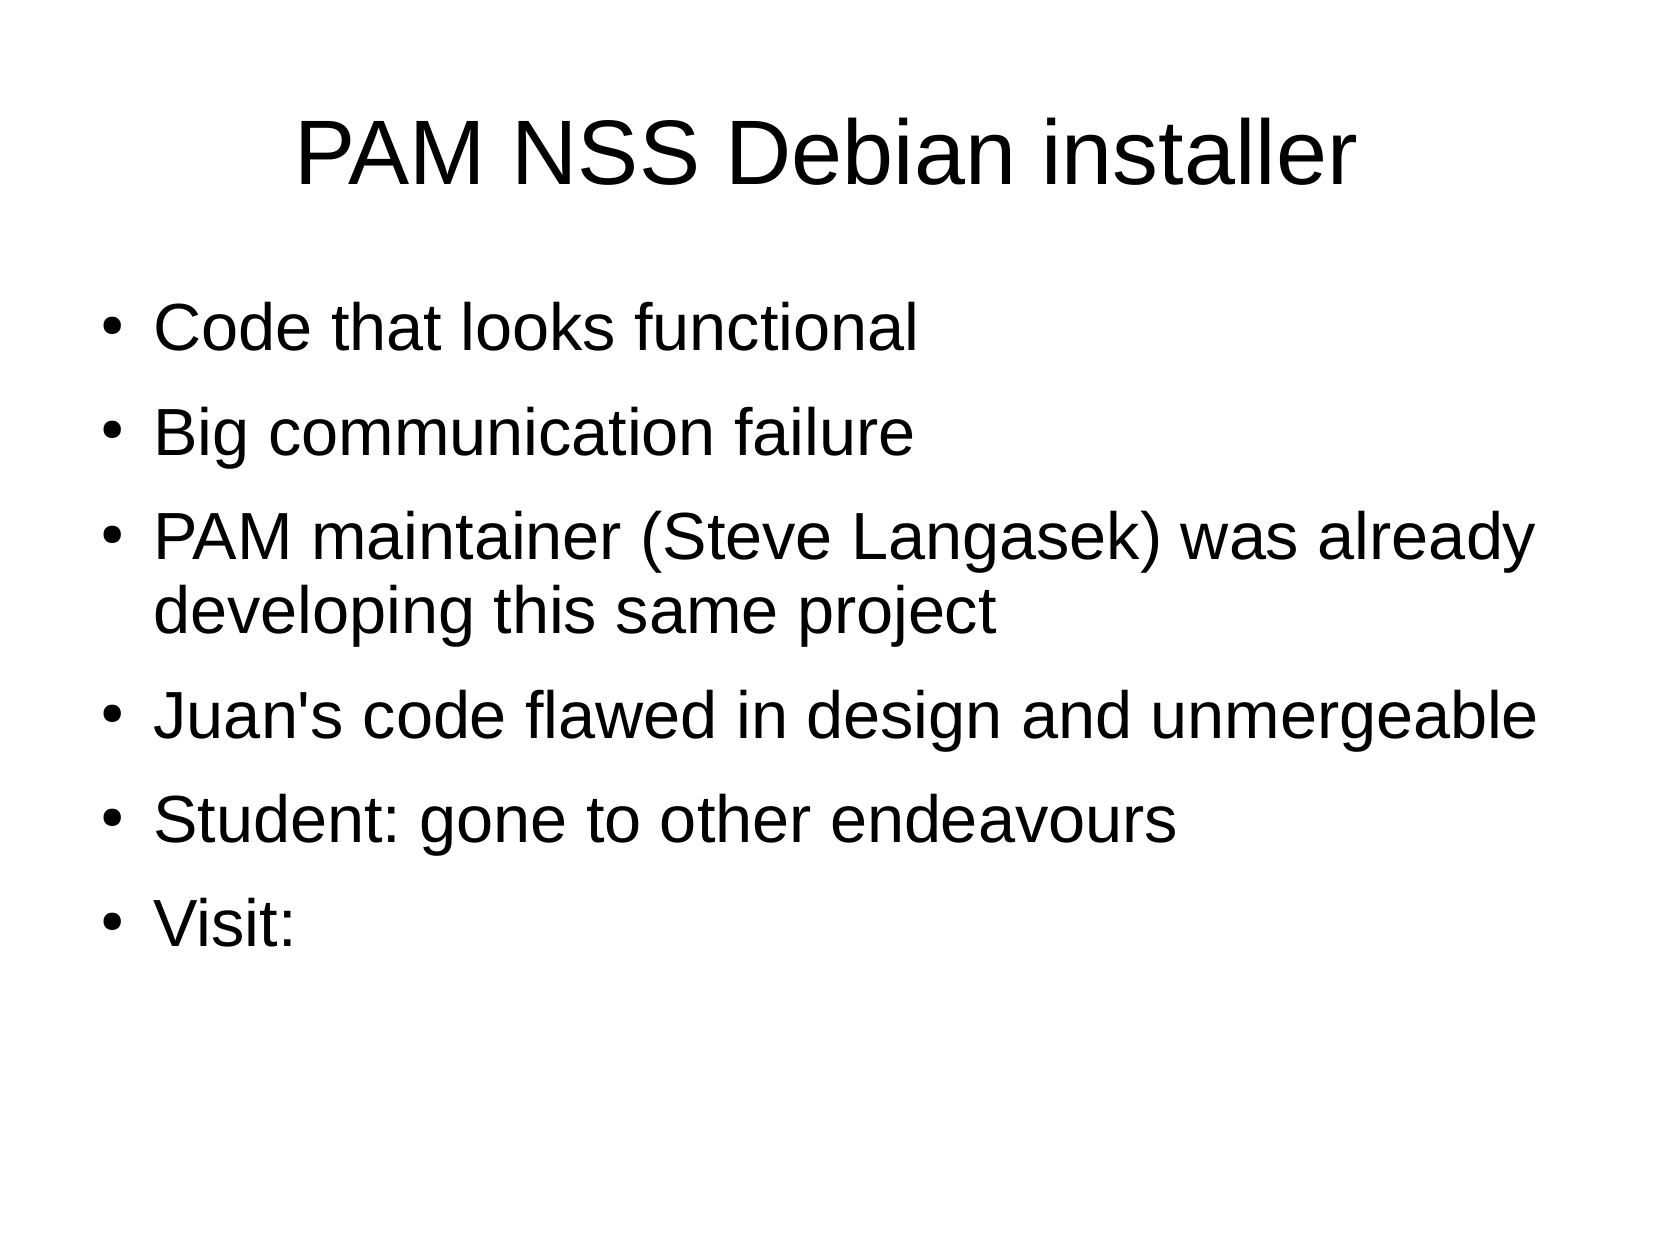

# PAM NSS Debian installer
Code that looks functional
Big communication failure
PAM maintainer (Steve Langasek) was already developing this same project
Juan's code flawed in design and unmergeable
Student: gone to other endeavours
Visit: